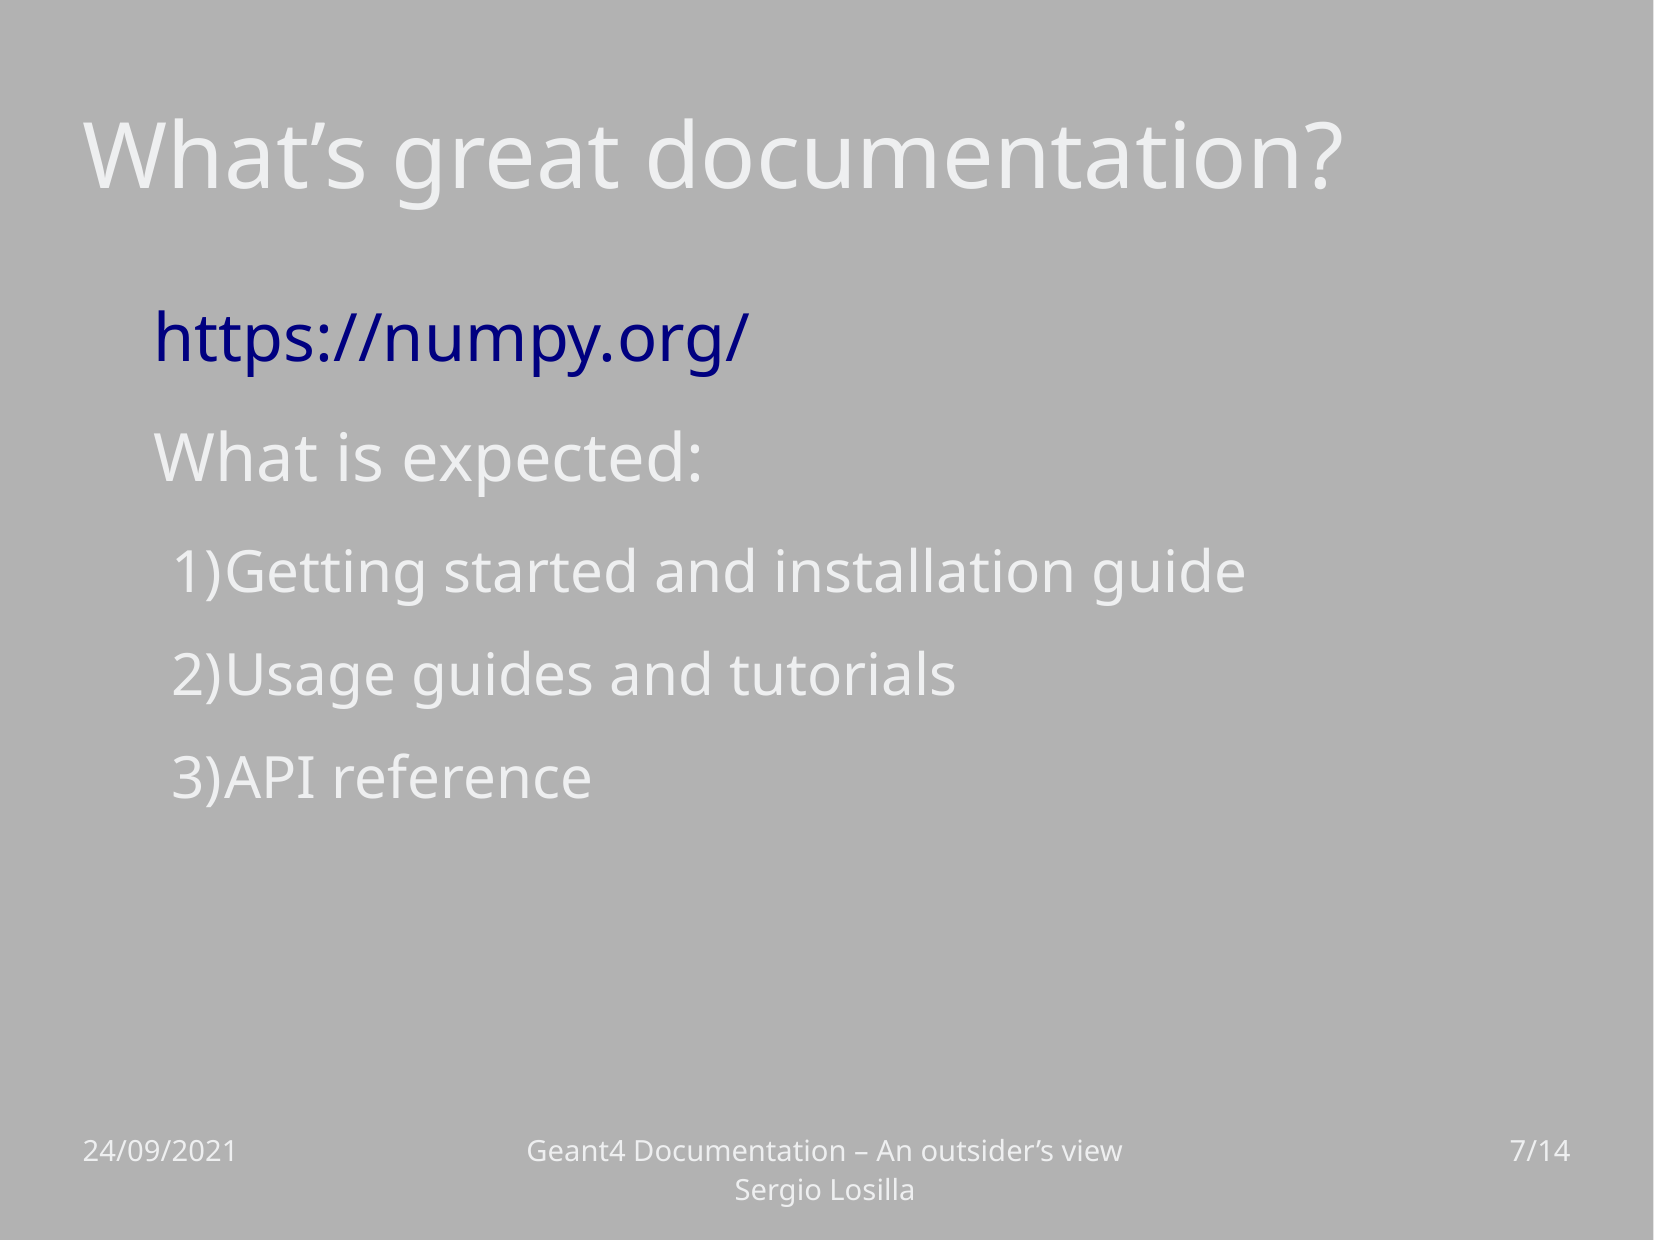

# What’s great documentation?
https://numpy.org/
What is expected:
Getting started and installation guide
Usage guides and tutorials
API reference
7